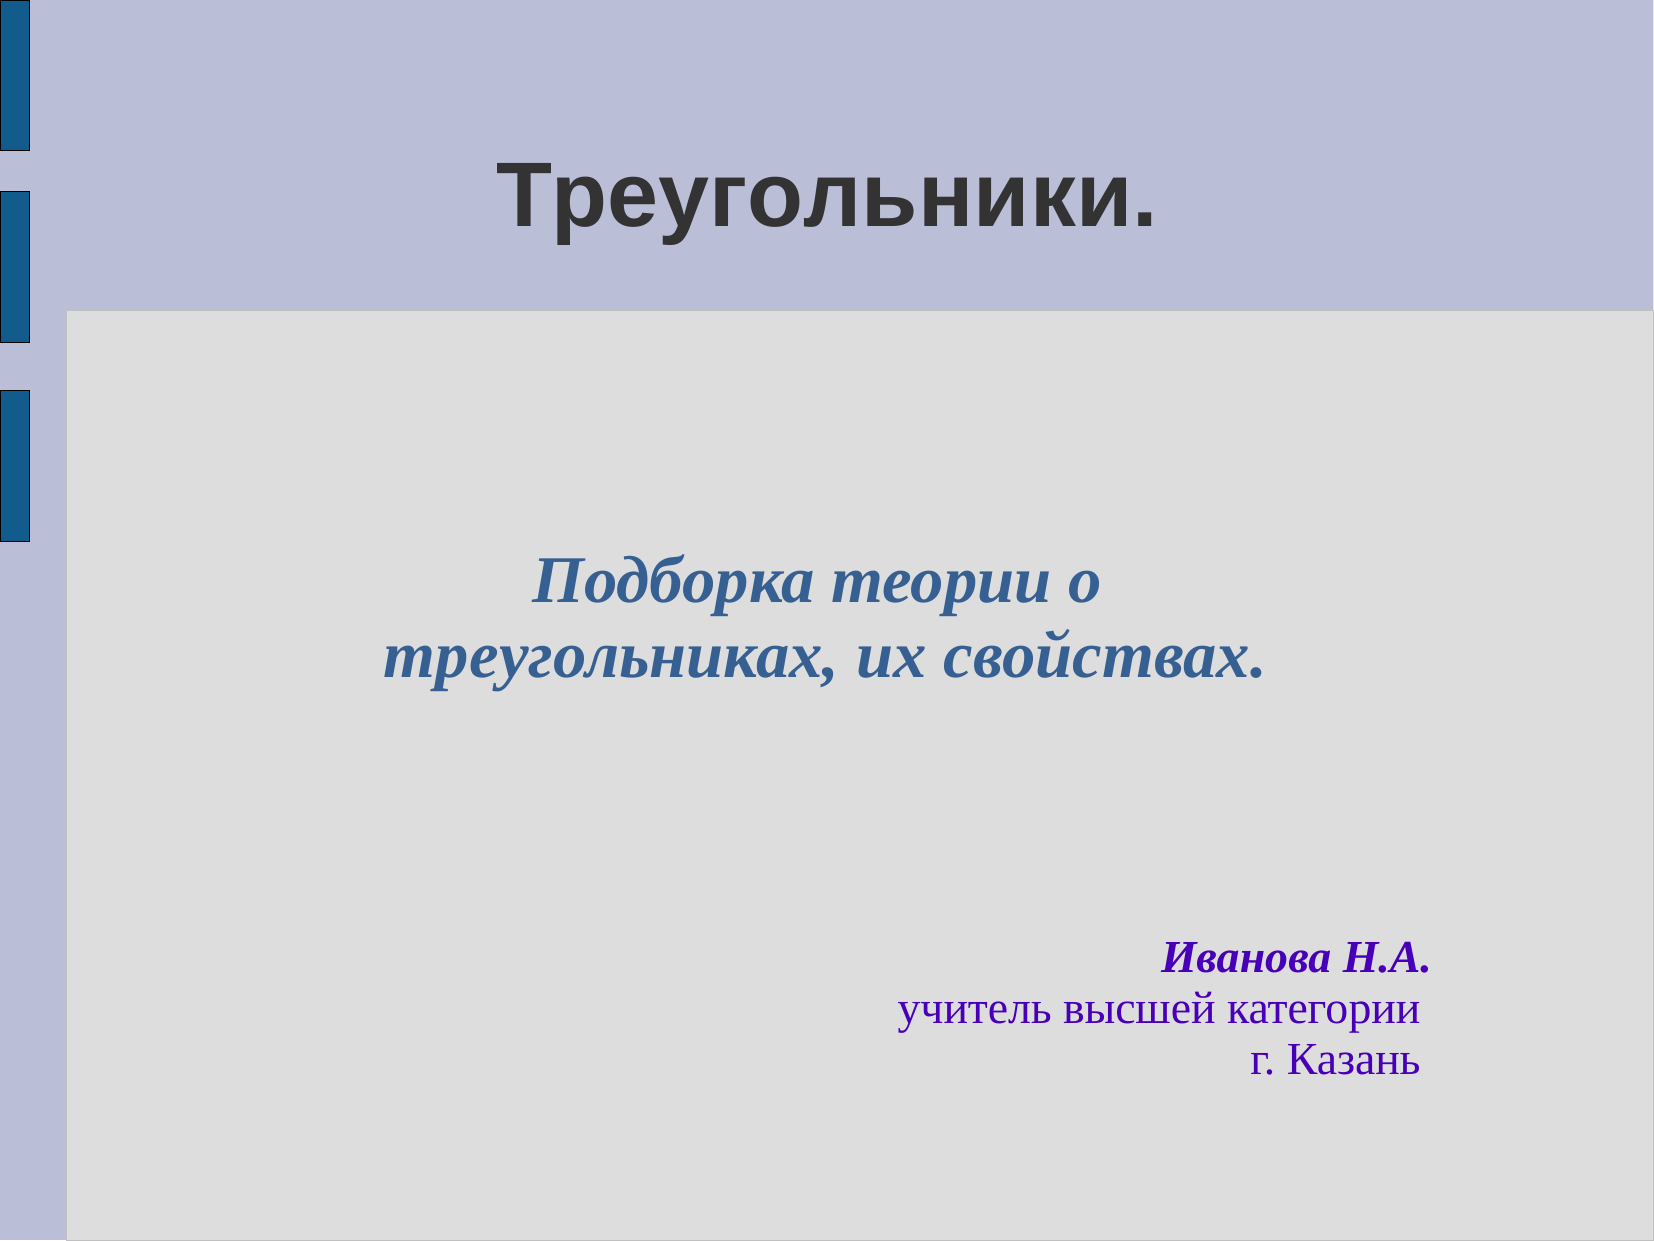

# Треугольники.
Подборка теории о
треугольниках, их свойствах.
Иванова Н.А.
учитель высшей категории
г. Казань